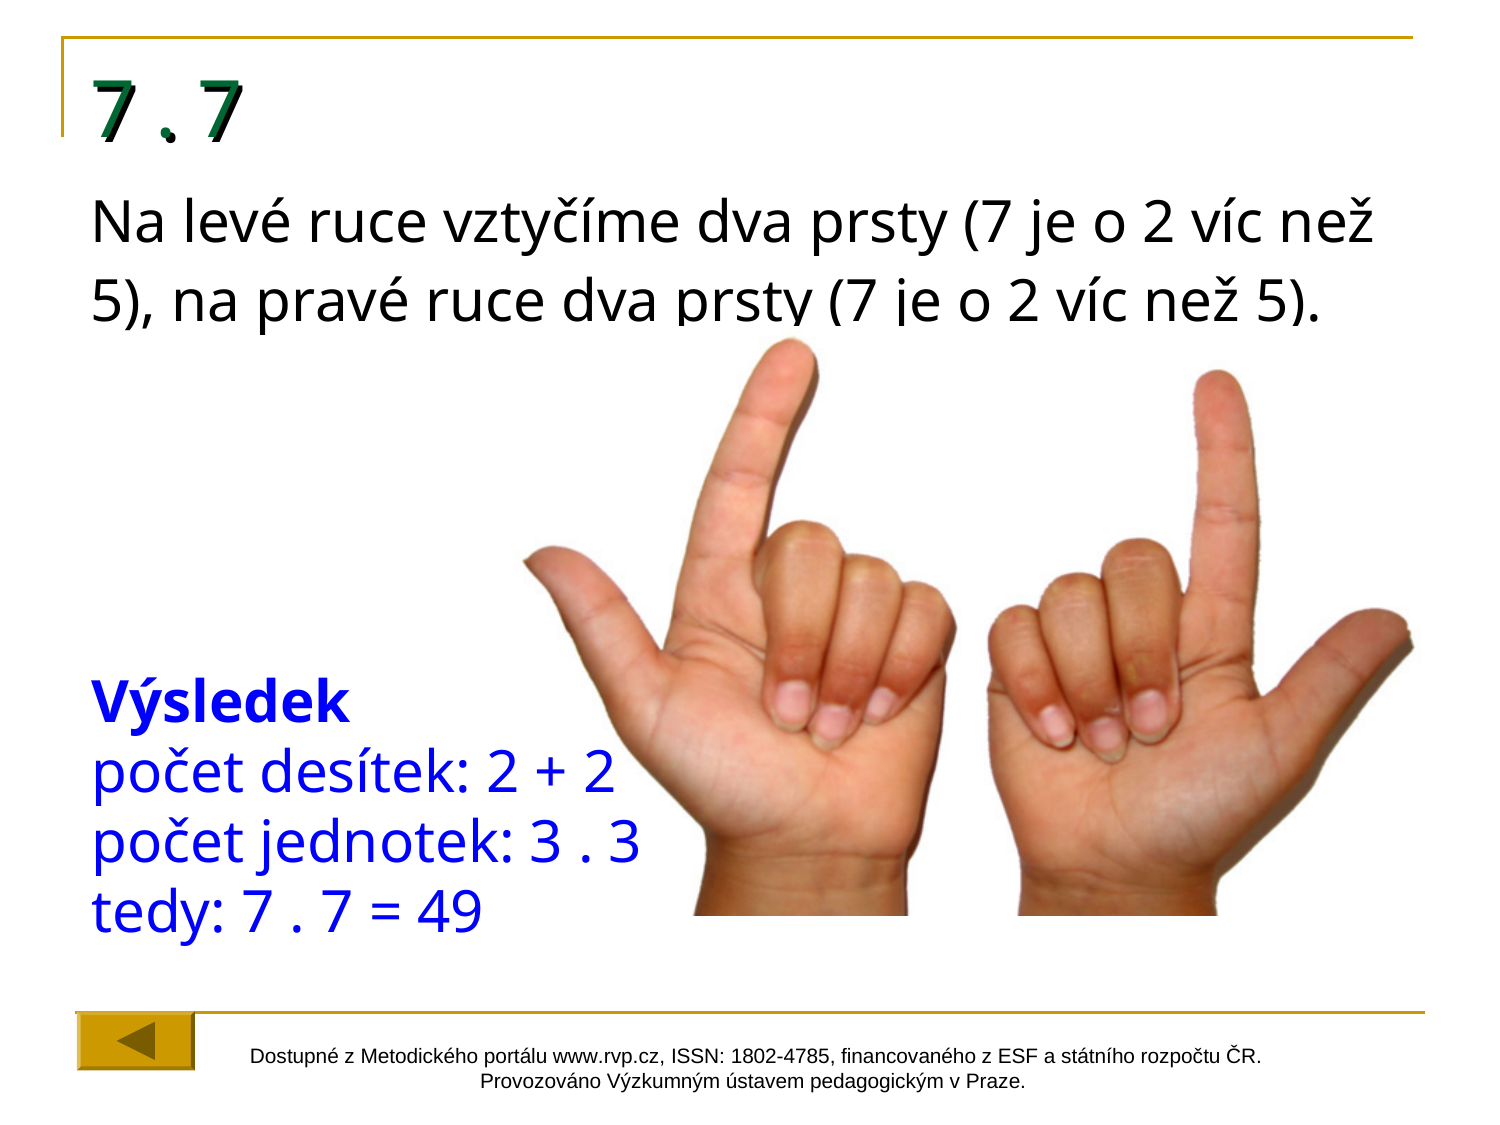

# 7 . 7
Na levé ruce vztyčíme dva prsty (7 je o 2 víc než 5), na pravé ruce dva prsty (7 je o 2 víc než 5).
Výsledek
počet desítek: 2 + 2
počet jednotek: 3 . 3
tedy: 7 . 7 = 49